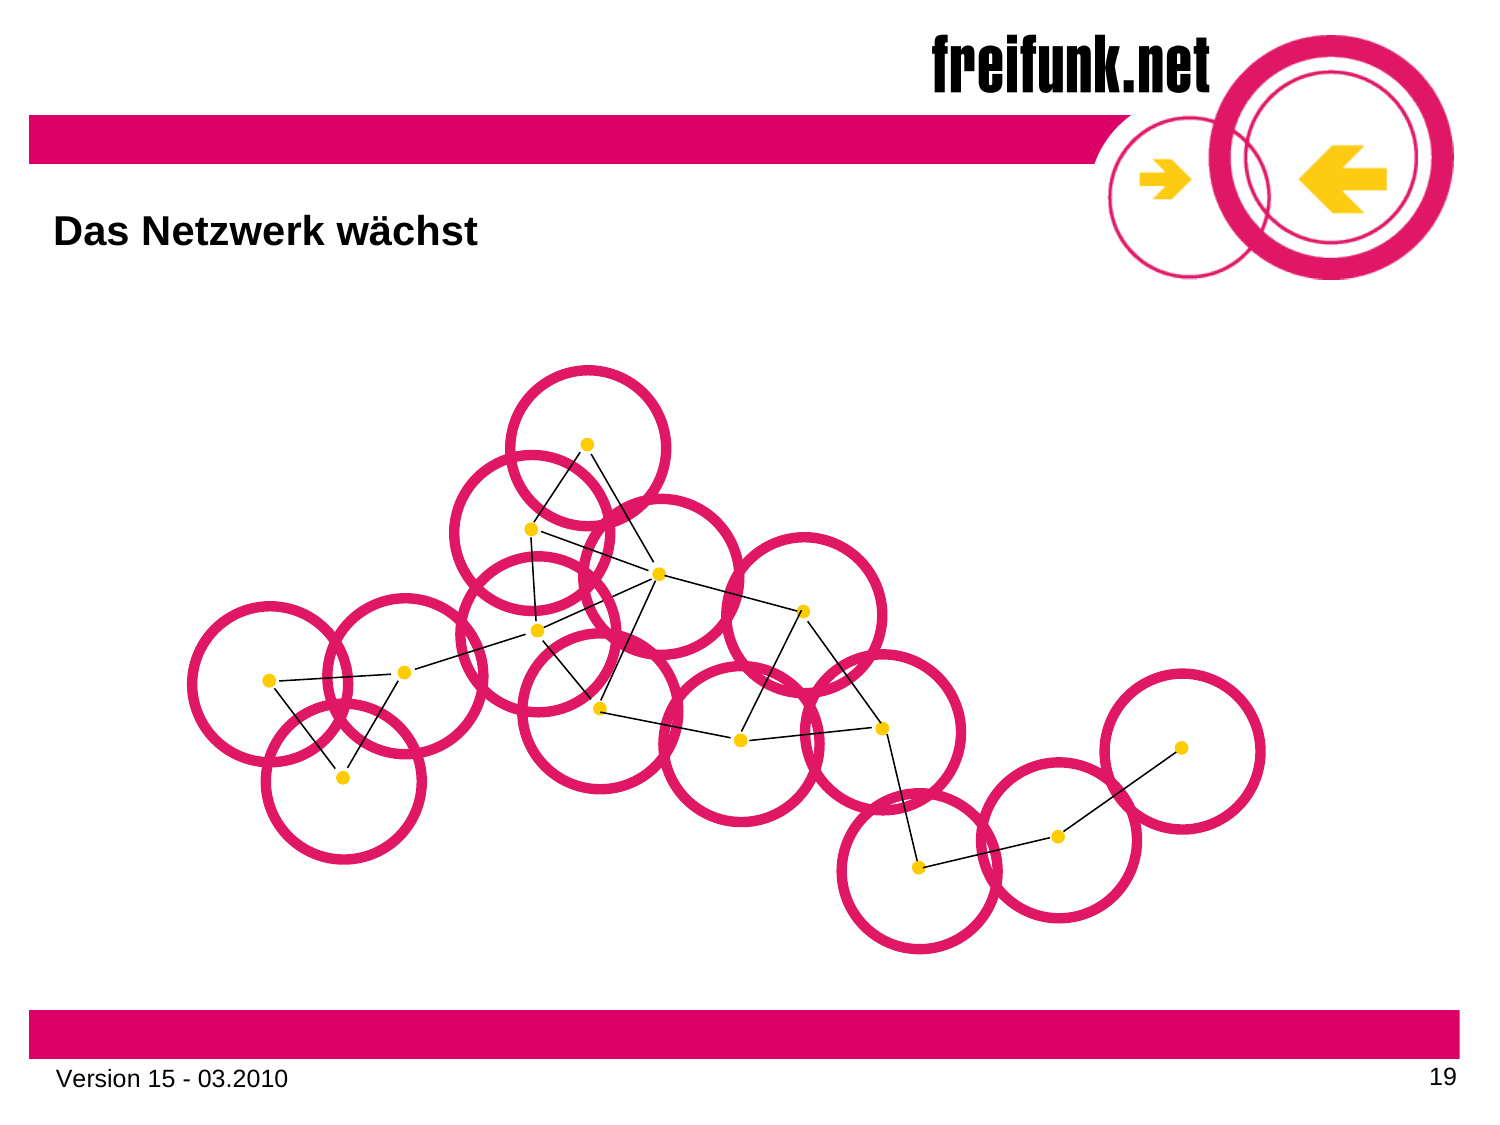

Das Netzwerk wächst
19
Version 15 - 03.2010